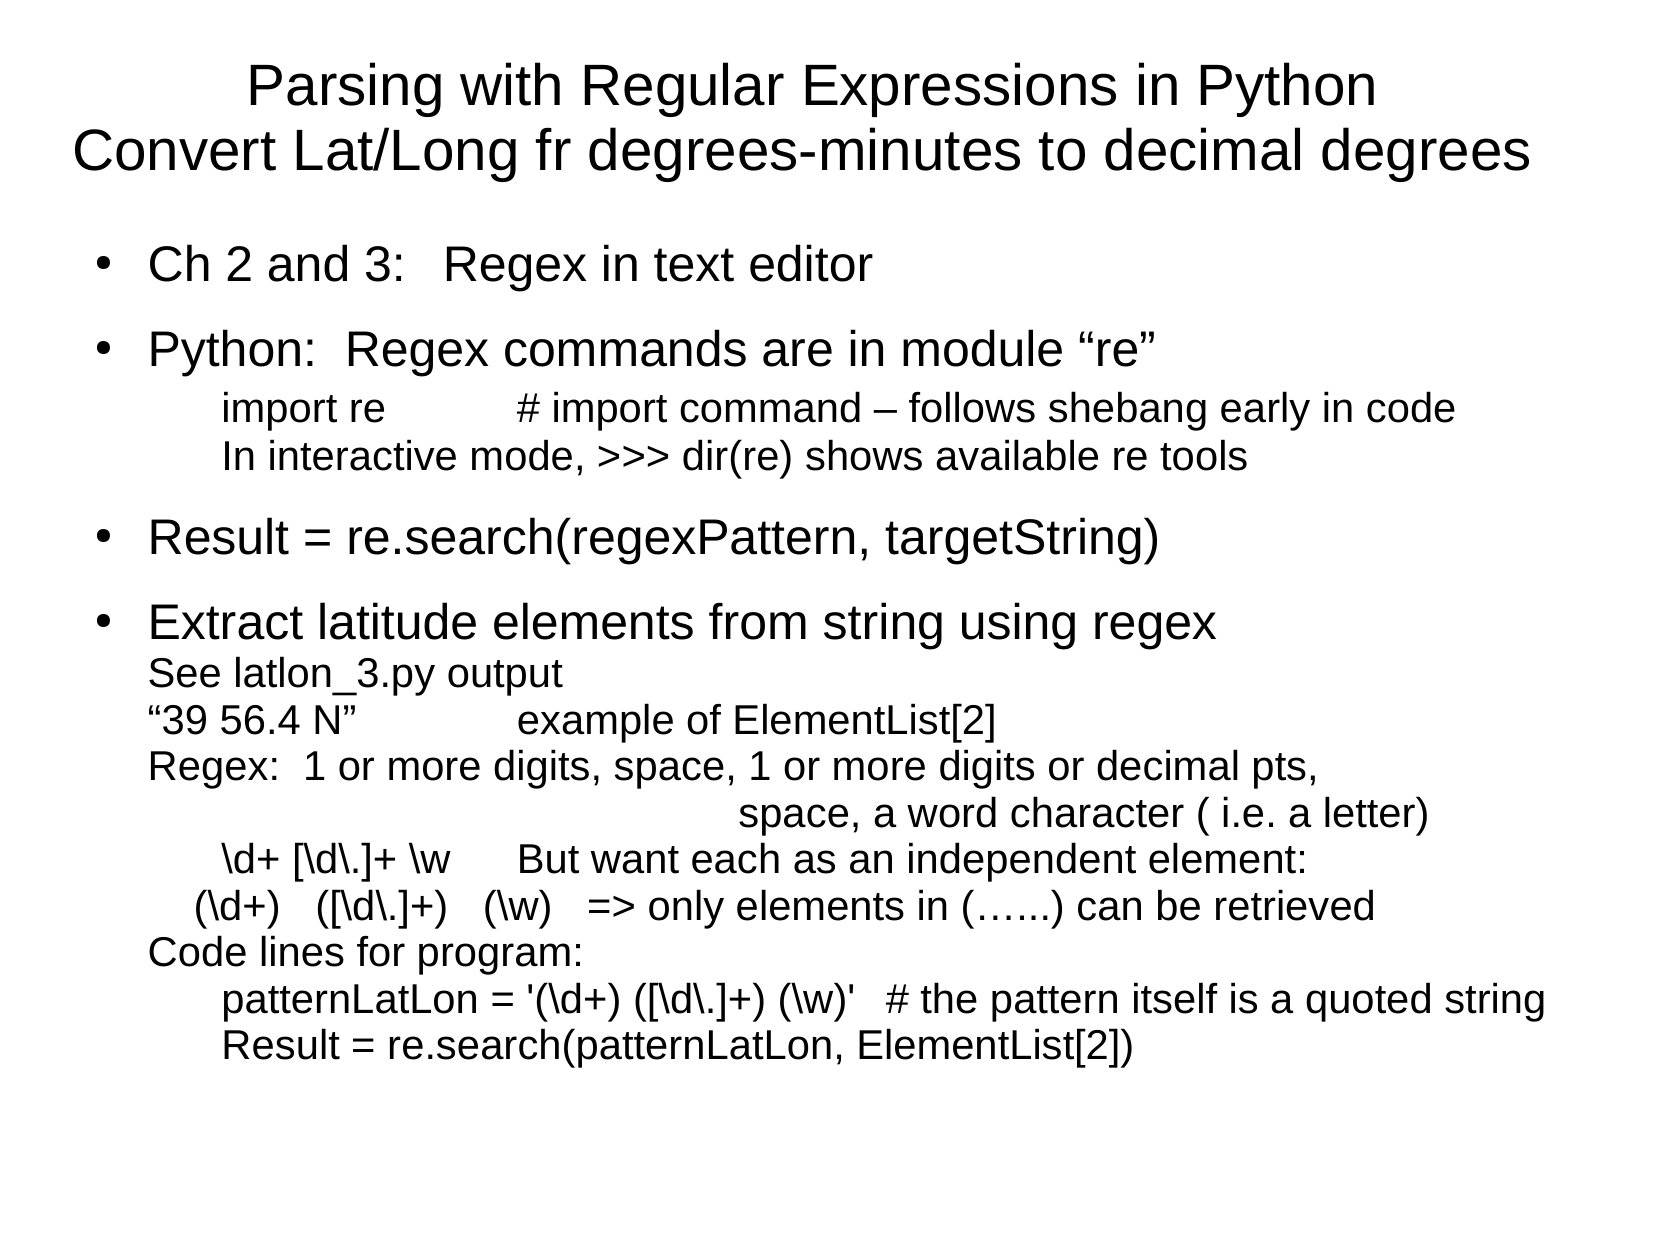

# Parsing with Regular Expressions in Python Convert Lat/Long fr degrees-minutes to decimal degrees
Ch 2 and 3:	Regex in text editor
Python: Regex commands are in module “re”
	import re		# import command – follows shebang early in code
	In interactive mode, >>> dir(re) shows available re tools
Result = re.search(regexPattern, targetString)
Extract latitude elements from string using regex
See latlon_3.py output
“39 56.4 N”			example of ElementList[2]
Regex: 1 or more digits, space, 1 or more digits or decimal pts,
								space, a word character ( i.e. a letter)
	\d+ [\d\.]+ \w 	But want each as an independent element:
 (\d+) ([\d\.]+) (\w) => only elements in (…...) can be retrieved
Code lines for program:
	patternLatLon = '(\d+) ([\d\.]+) (\w)'	# the pattern itself is a quoted string
	Result = re.search(patternLatLon, ElementList[2])